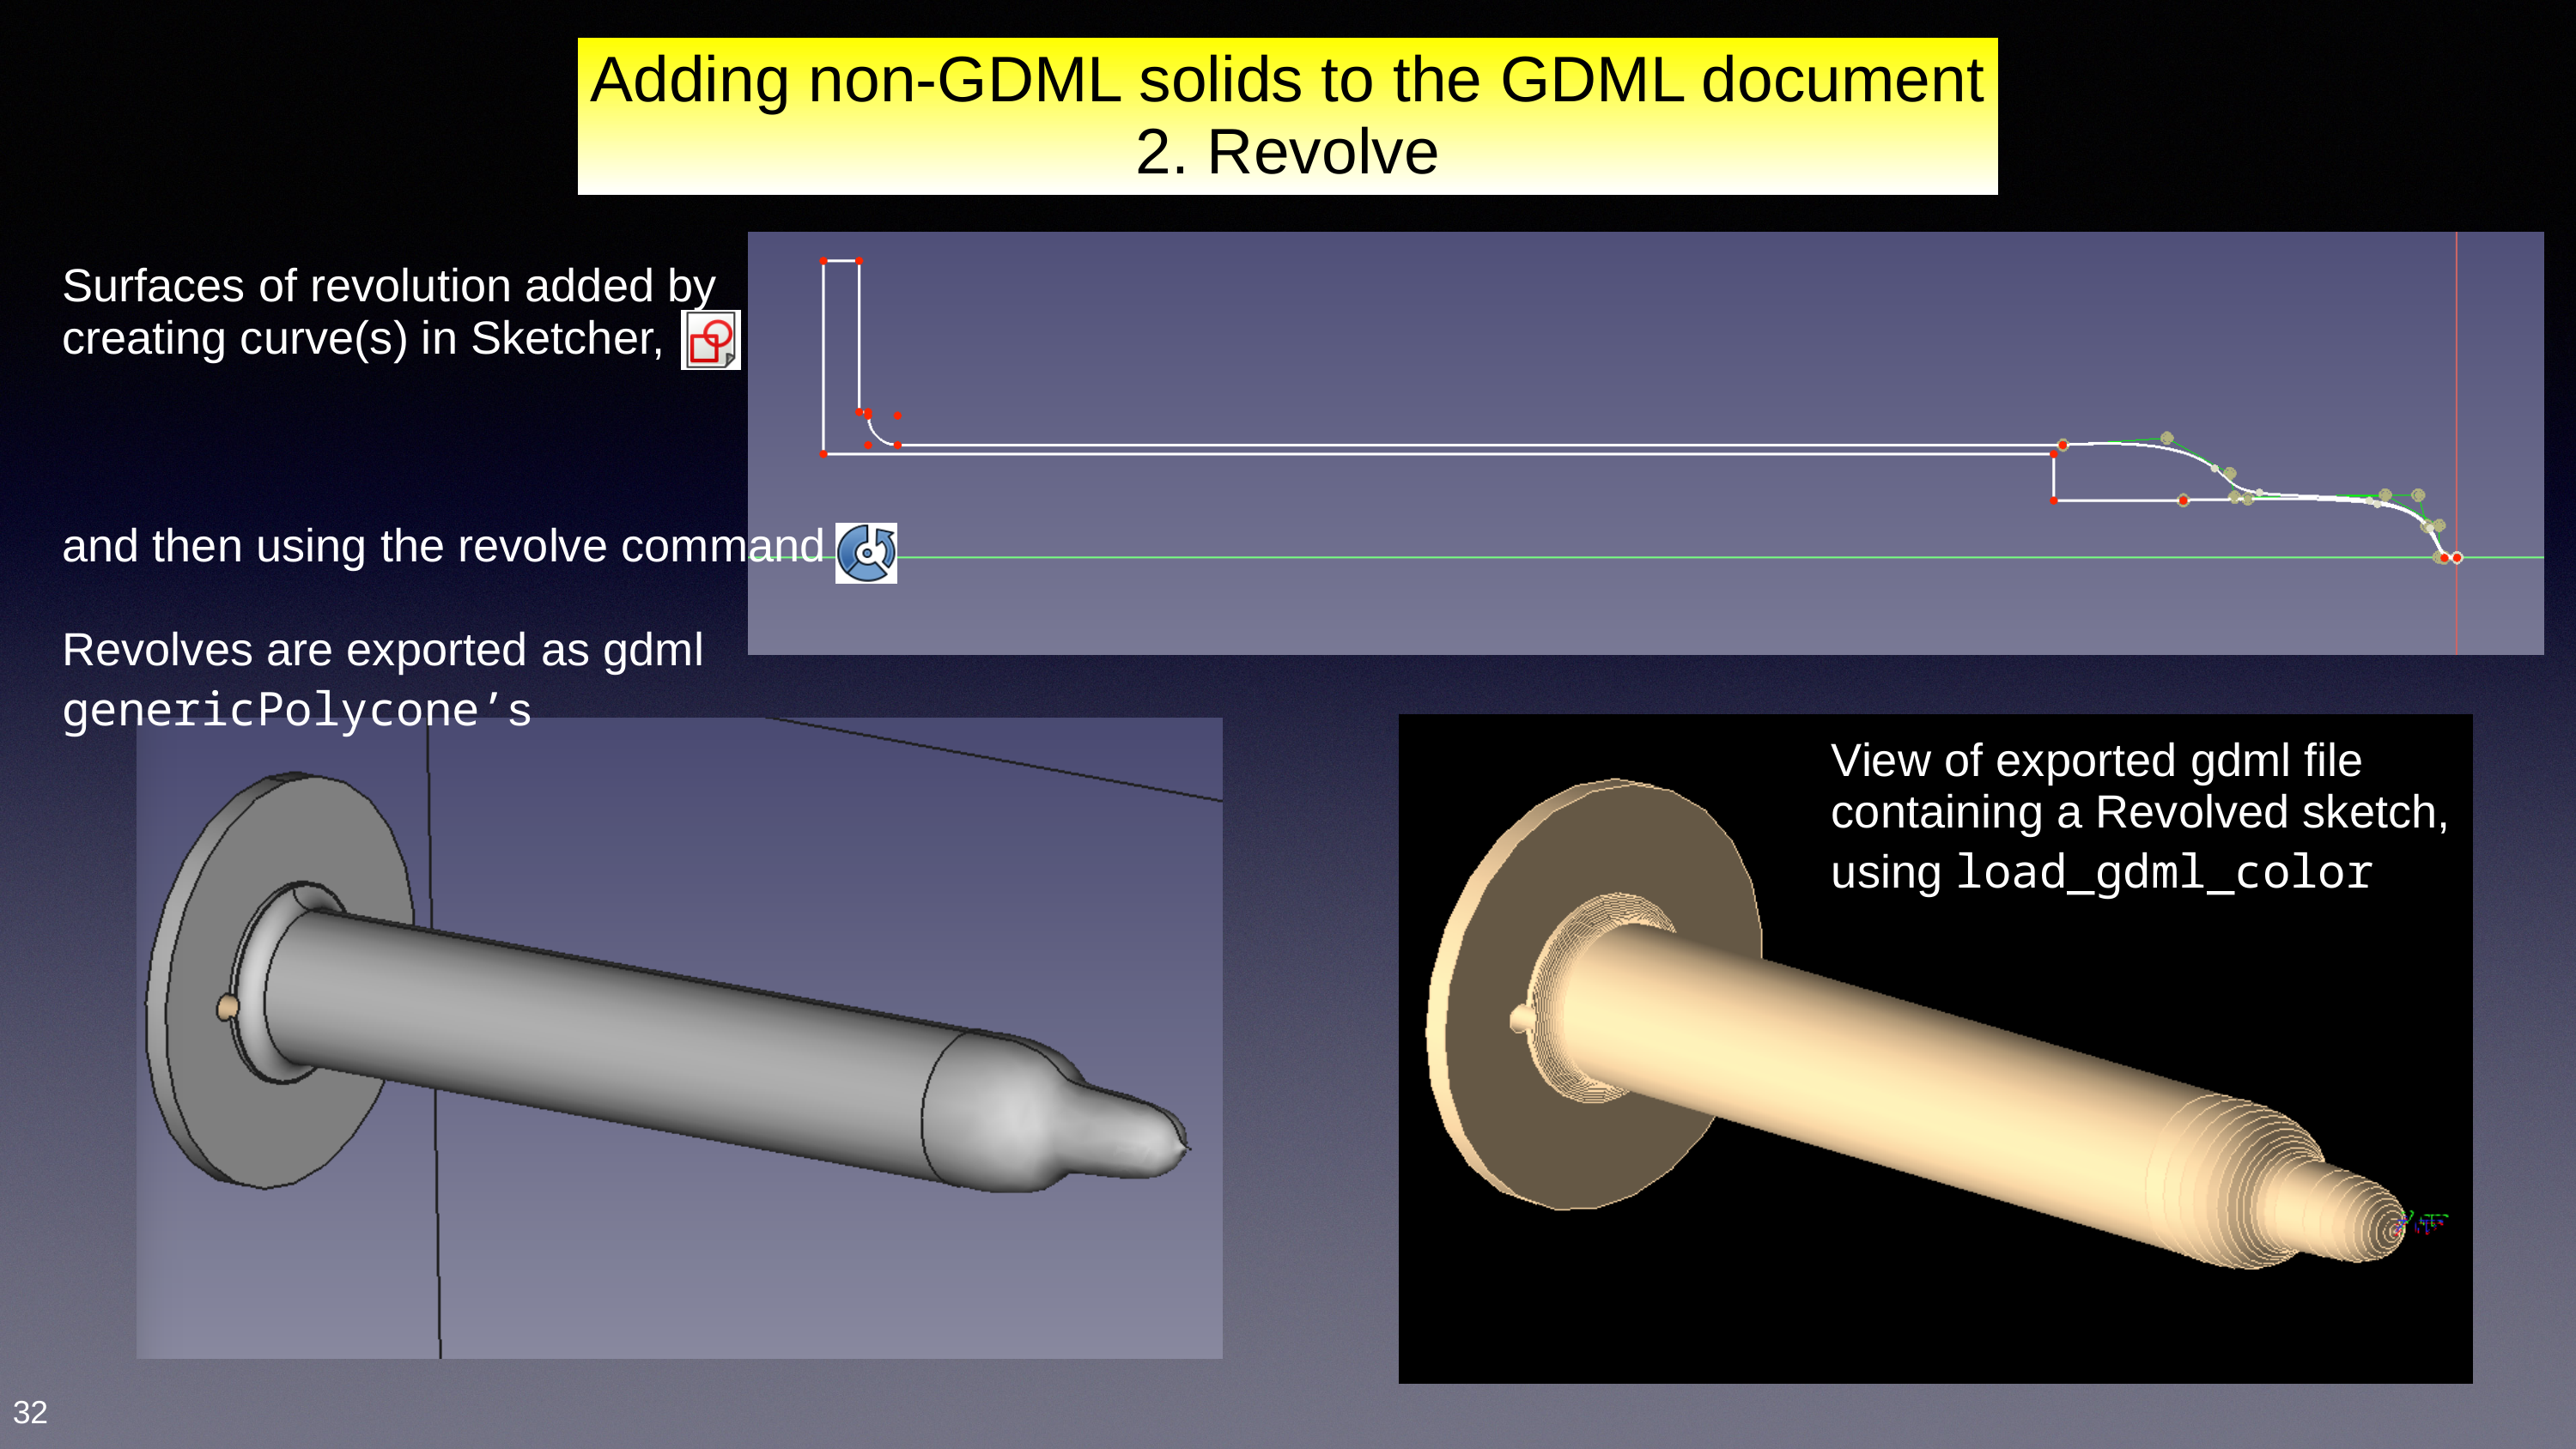

Adding non-GDML solids to the GDML document
2. Revolve
Surfaces of revolution added by
creating curve(s) in Sketcher,
and then using the revolve command
Revolves are exported as gdml genericPolycone’s
View of exported gdml file containing a Revolved sketch, using load_gdml_color
32